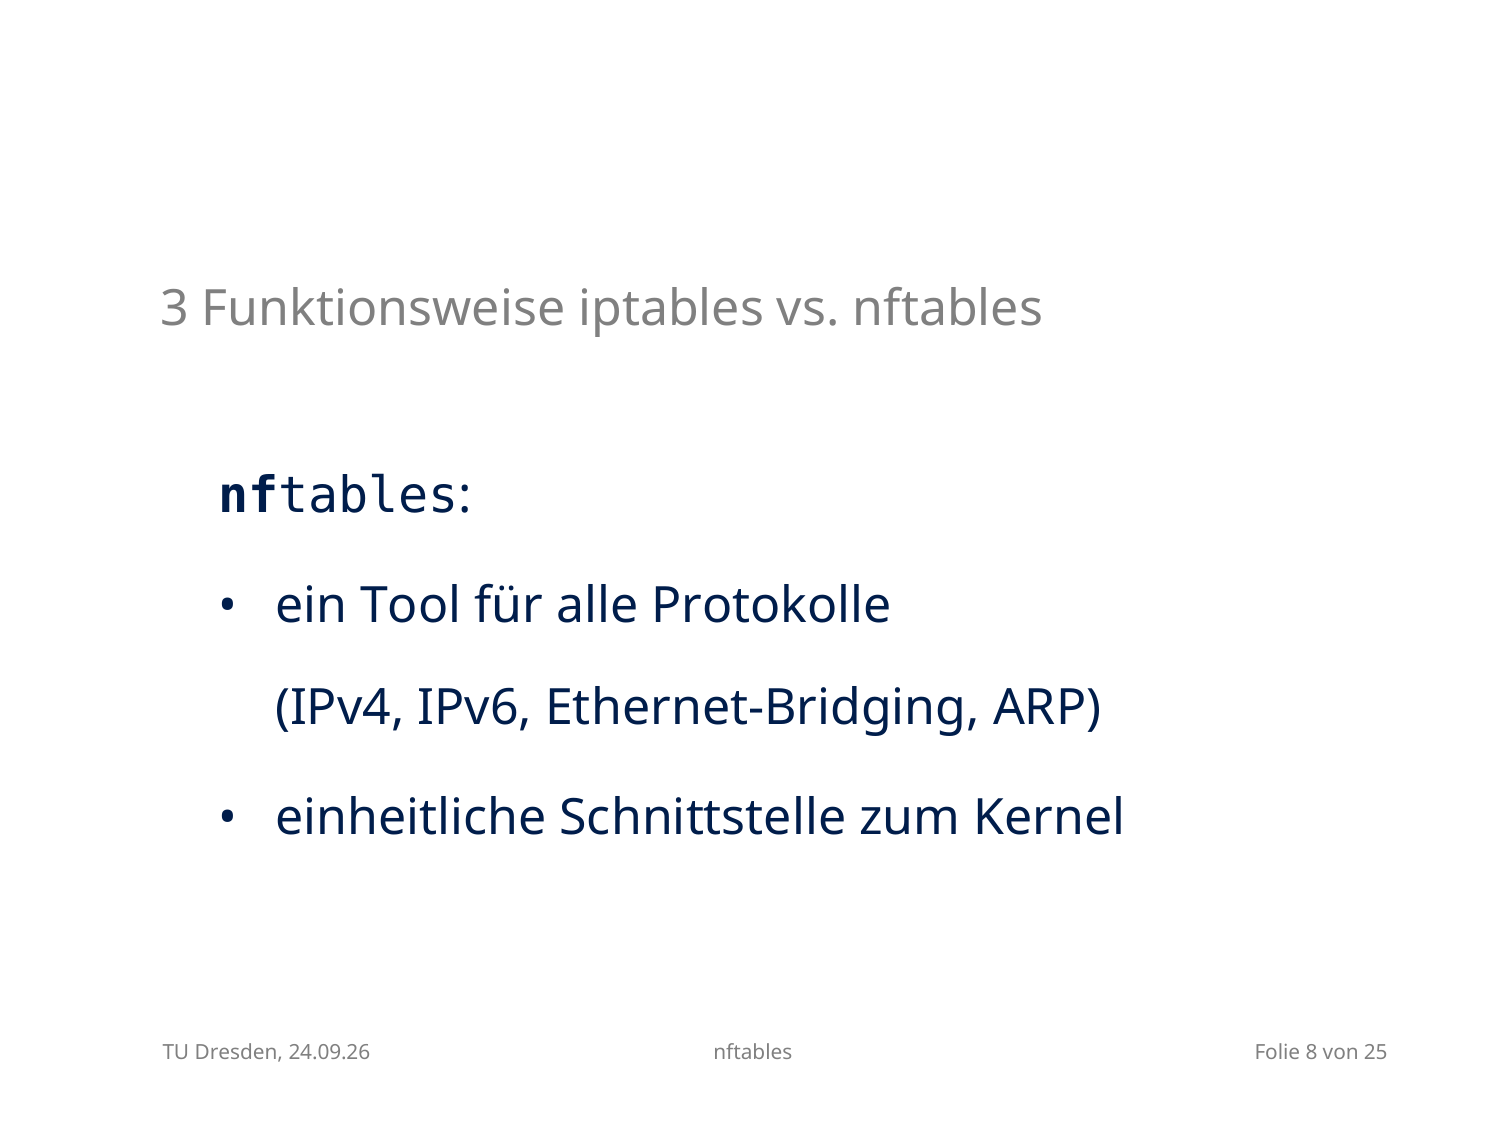

# 3 Funktionsweise iptables vs. nftables
nftables:
ein Tool für alle Protokolle
(IPv4, IPv6, Ethernet-Bridging, ARP)
einheitliche Schnittstelle zum Kernel
8